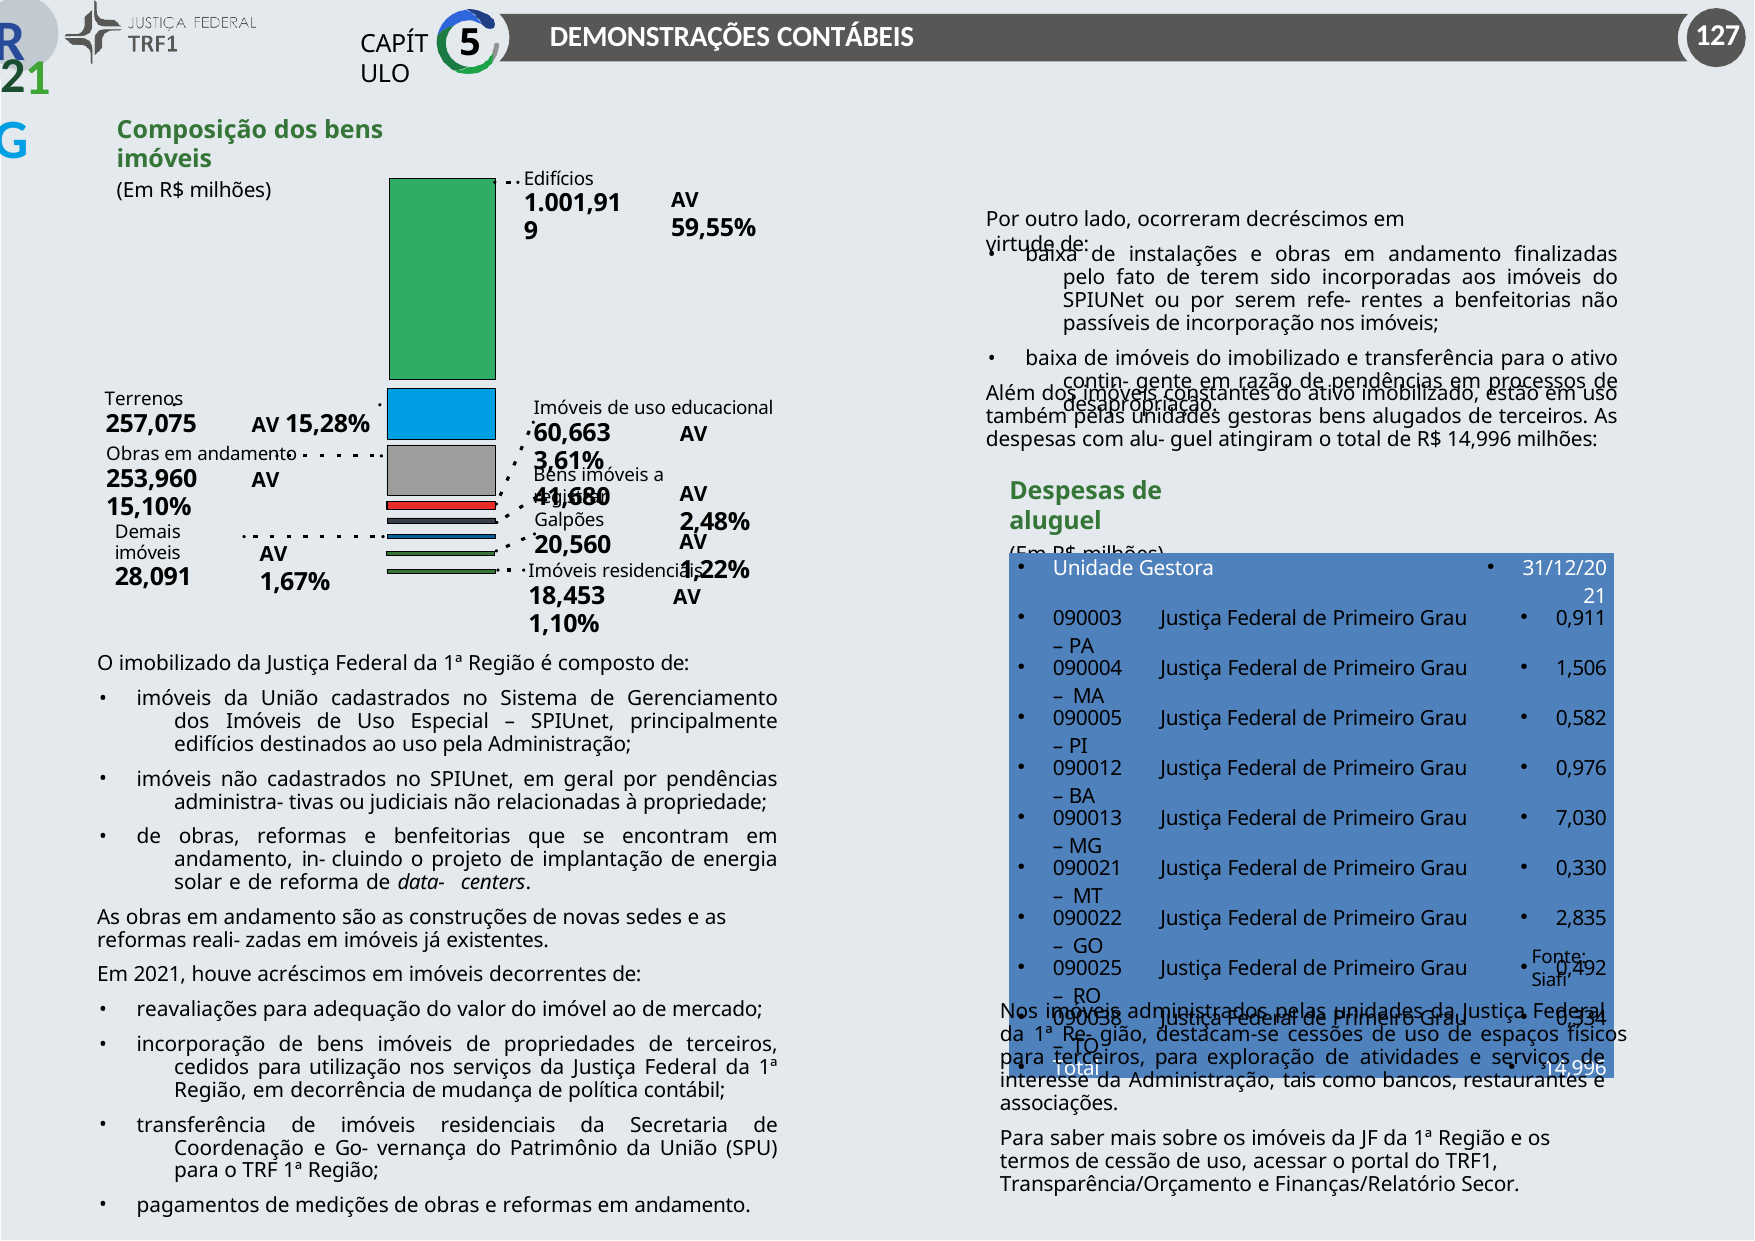

RG
127
21
DEMONSTRAÇÕES CONTÁBEIS
5
CAPÍTULO
Composição dos bens imóveis
(Em R$ milhões)
Edifícios
1.001,919
AV 59,55%
Por outro lado, ocorreram decréscimos em virtude de:
baixa de instalações e obras em andamento finalizadas pelo fato de terem sido incorporadas aos imóveis do SPIUNet ou por serem refe- rentes a benfeitorias não passíveis de incorporação nos imóveis;
baixa de imóveis do imobilizado e transferência para o ativo contin- gente em razão de pendências em processos de desapropriação.
Além dos imóveis constantes do ativo imobilizado, estão em uso também pelas unidades gestoras bens alugados de terceiros. As despesas com alu- guel atingiram o total de R$ 14,996 milhões:
Terrenos
257,075	AV 15,28%
Imóveis de uso educacional
60,663	AV 3,61%
Obras em andamento
253,960	AV 15,10%
Bens imóveis a registrar
Despesas de aluguel
(Em R$ milhões)
41,680
Galpões
20,560
AV 2,48%
Demais imóveis
28,091
AV 1,22%
AV 1,67%
| Unidade Gestora | 31/12/2021 |
| --- | --- |
| 090003 Justiça Federal de Primeiro Grau – PA | 0,911 |
| 090004 Justiça Federal de Primeiro Grau – MA | 1,506 |
| 090005 Justiça Federal de Primeiro Grau – PI | 0,582 |
| 090012 Justiça Federal de Primeiro Grau – BA | 0,976 |
| 090013 Justiça Federal de Primeiro Grau – MG | 7,030 |
| 090021 Justiça Federal de Primeiro Grau – MT | 0,330 |
| 090022 Justiça Federal de Primeiro Grau – GO | 2,835 |
| 090025 Justiça Federal de Primeiro Grau – RO | 0,492 |
| 090038 Justiça Federal de Primeiro Grau – TO | 0,334 |
| Total | 14,996 |
Imóveis residenciais
18,453	AV 1,10%
O imobilizado da Justiça Federal da 1ª Região é composto de:
imóveis da União cadastrados no Sistema de Gerenciamento dos Imóveis de Uso Especial – SPIUnet, principalmente edifícios destinados ao uso pela Administração;
imóveis não cadastrados no SPIUnet, em geral por pendências administra- tivas ou judiciais não relacionadas à propriedade;
de obras, reformas e benfeitorias que se encontram em andamento, in- cluindo o projeto de implantação de energia solar e de reforma de data- centers.
As obras em andamento são as construções de novas sedes e as reformas reali- zadas em imóveis já existentes.
Em 2021, houve acréscimos em imóveis decorrentes de:
Fonte: Siafi
reavaliações para adequação do valor do imóvel ao de mercado;
incorporação de bens imóveis de propriedades de terceiros, cedidos para utilização nos serviços da Justiça Federal da 1ª Região, em decorrência de mudança de política contábil;
transferência de imóveis residenciais da Secretaria de Coordenação e Go- vernança do Patrimônio da União (SPU) para o TRF 1ª Região;
pagamentos de medições de obras e reformas em andamento.
Nos imóveis administrados pelas unidades da Justiça Federal da 1ª Re- gião, destacam-se cessões de uso de espaços físicos para terceiros, para exploração de atividades e serviços de interesse da Administração, tais como bancos, restaurantes e associações.
Para saber mais sobre os imóveis da JF da 1ª Região e os termos de cessão de uso, acessar o portal do TRF1, Transparência/Orçamento e Finanças/Relatório Secor.